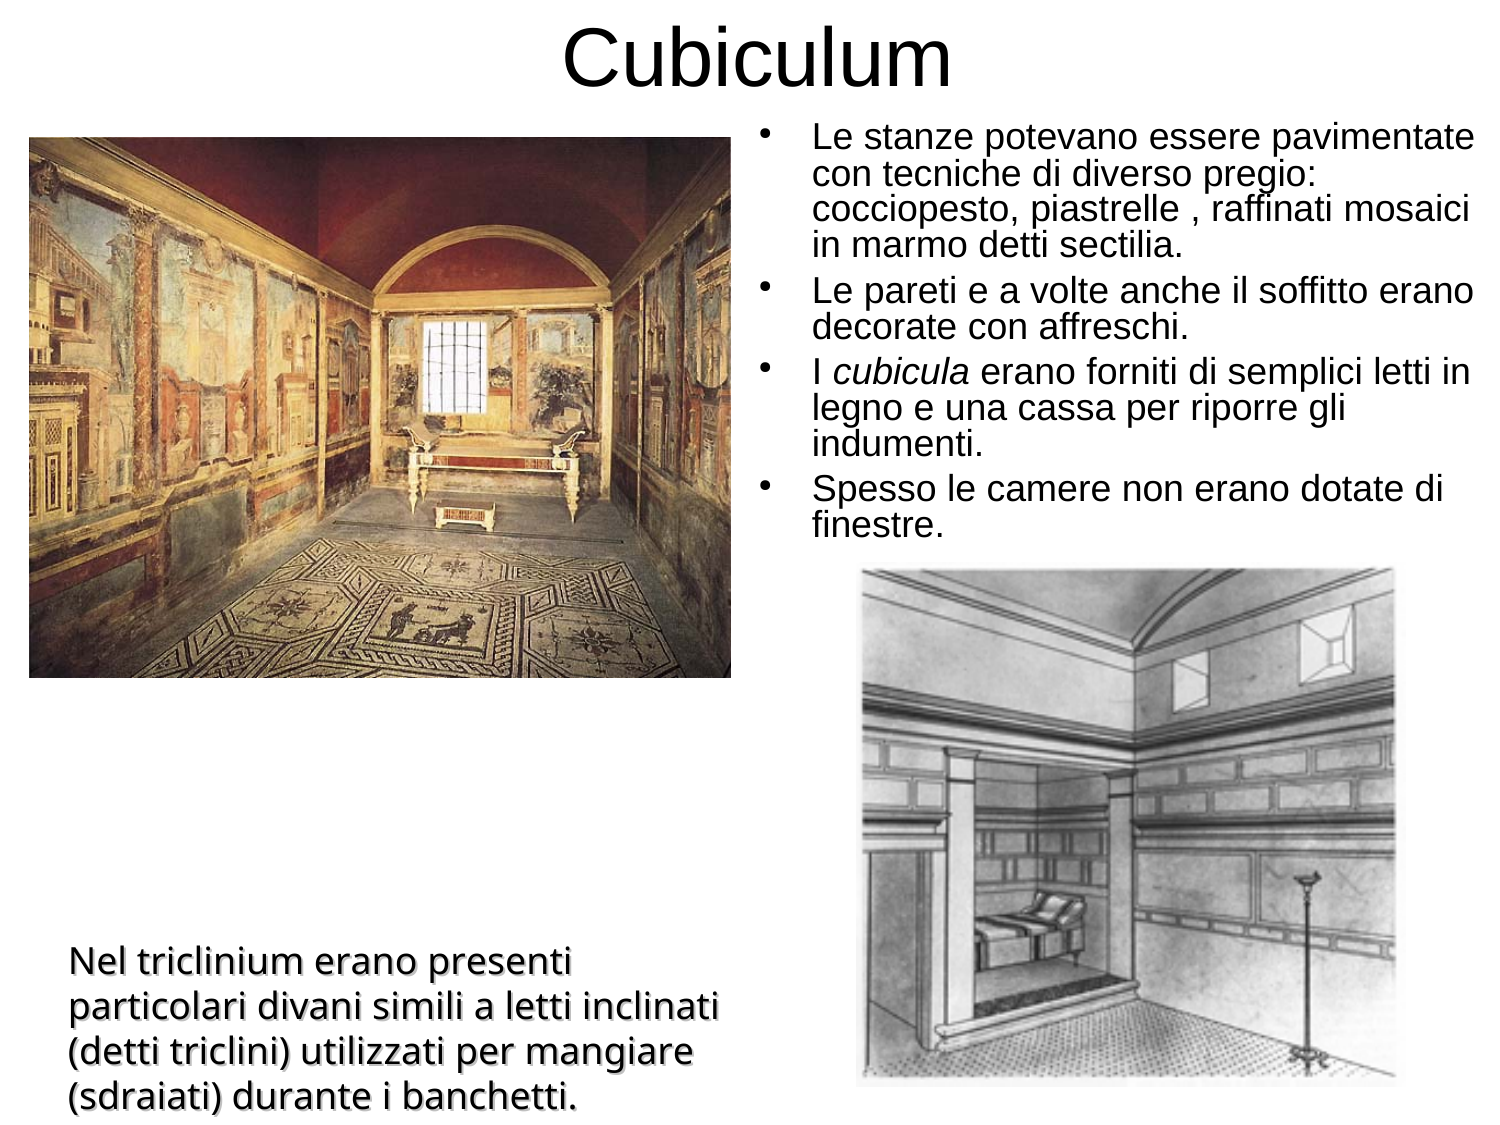

# Cubiculum
Le stanze potevano essere pavimentate con tecniche di diverso pregio: cocciopesto, piastrelle , raffinati mosaici in marmo detti sectilia.
Le pareti e a volte anche il soffitto erano decorate con affreschi.
I cubicula erano forniti di semplici letti in legno e una cassa per riporre gli indumenti.
Spesso le camere non erano dotate di finestre.
Nel triclinium erano presenti particolari divani simili a letti inclinati (detti triclini) utilizzati per mangiare (sdraiati) durante i banchetti.